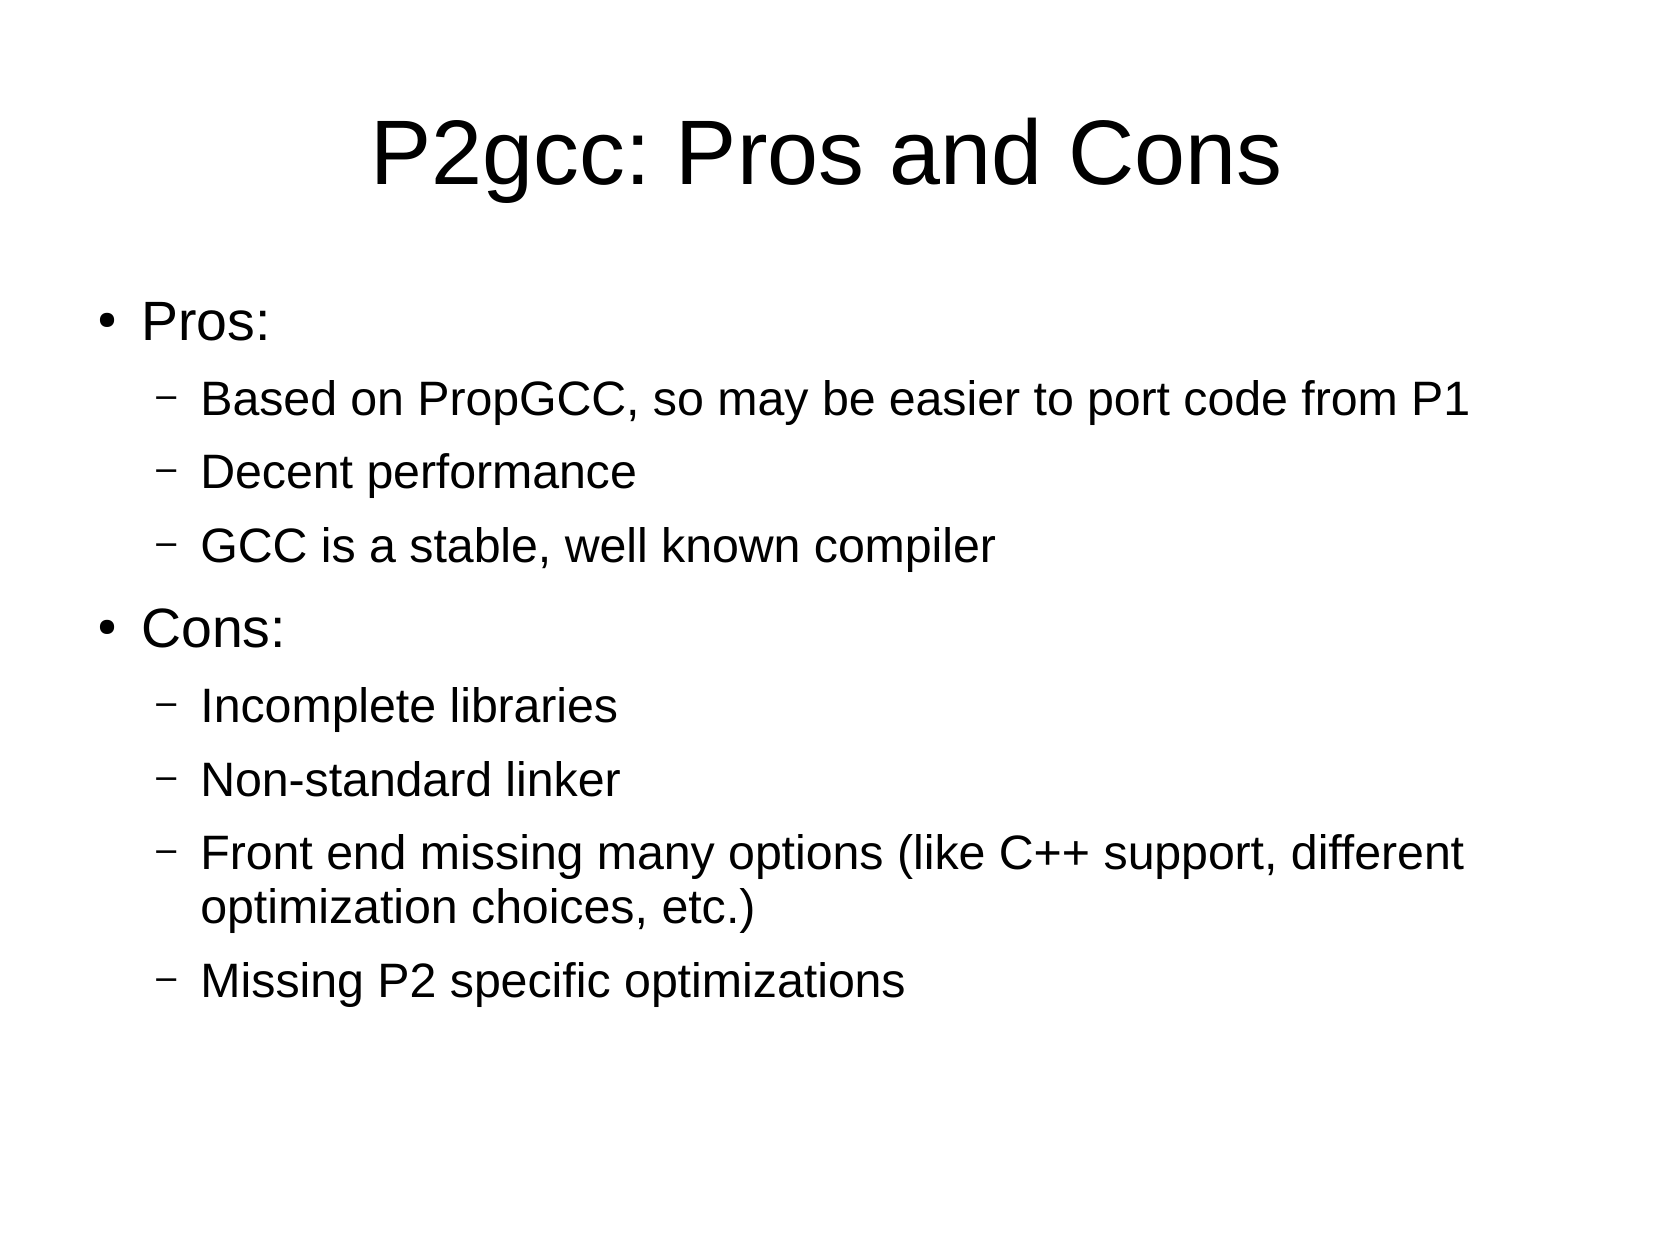

# P2gcc: Pros and Cons
Pros:
Based on PropGCC, so may be easier to port code from P1
Decent performance
GCC is a stable, well known compiler
Cons:
Incomplete libraries
Non-standard linker
Front end missing many options (like C++ support, different optimization choices, etc.)
Missing P2 specific optimizations